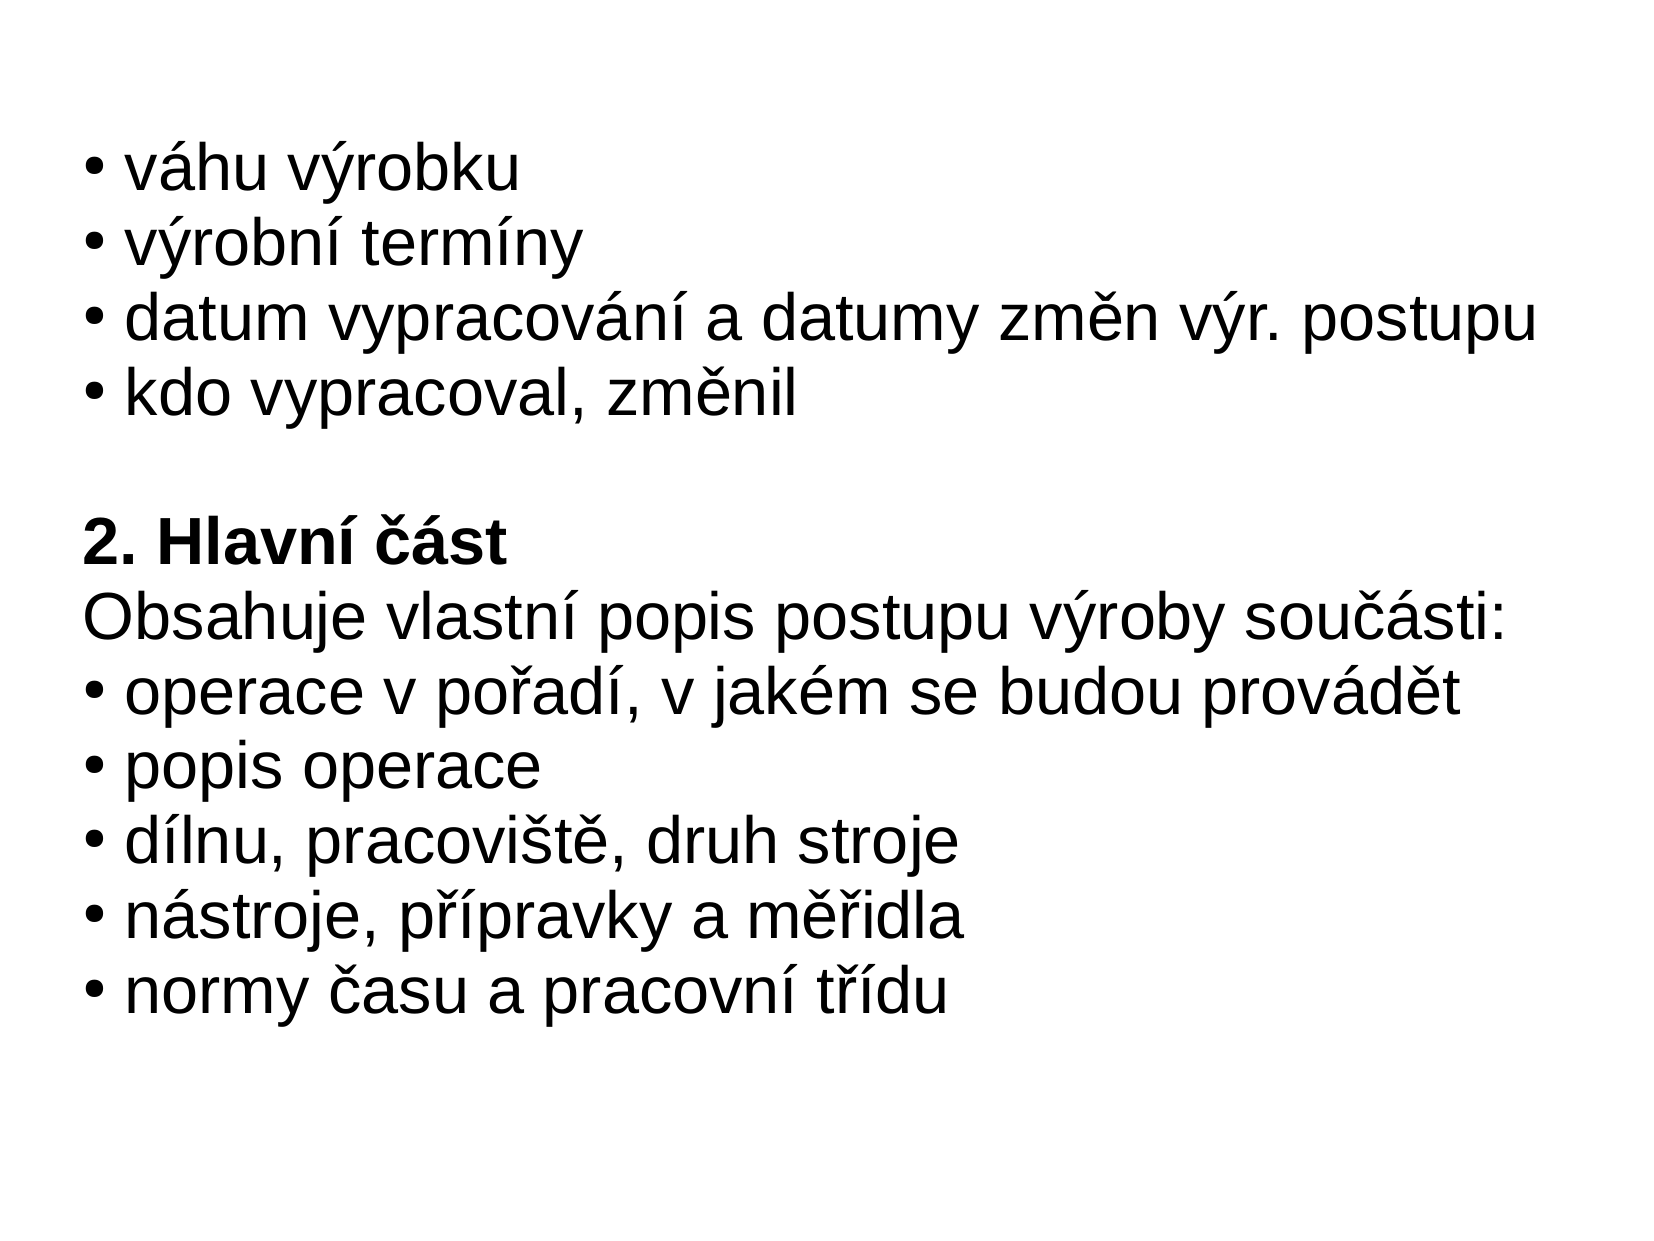

# váhu výrobku
 výrobní termíny
 datum vypracování a datumy změn výr. postupu
 kdo vypracoval, změnil
2. Hlavní část
Obsahuje vlastní popis postupu výroby součásti:
 operace v pořadí, v jakém se budou provádět
 popis operace
 dílnu, pracoviště, druh stroje
 nástroje, přípravky a měřidla
 normy času a pracovní třídu